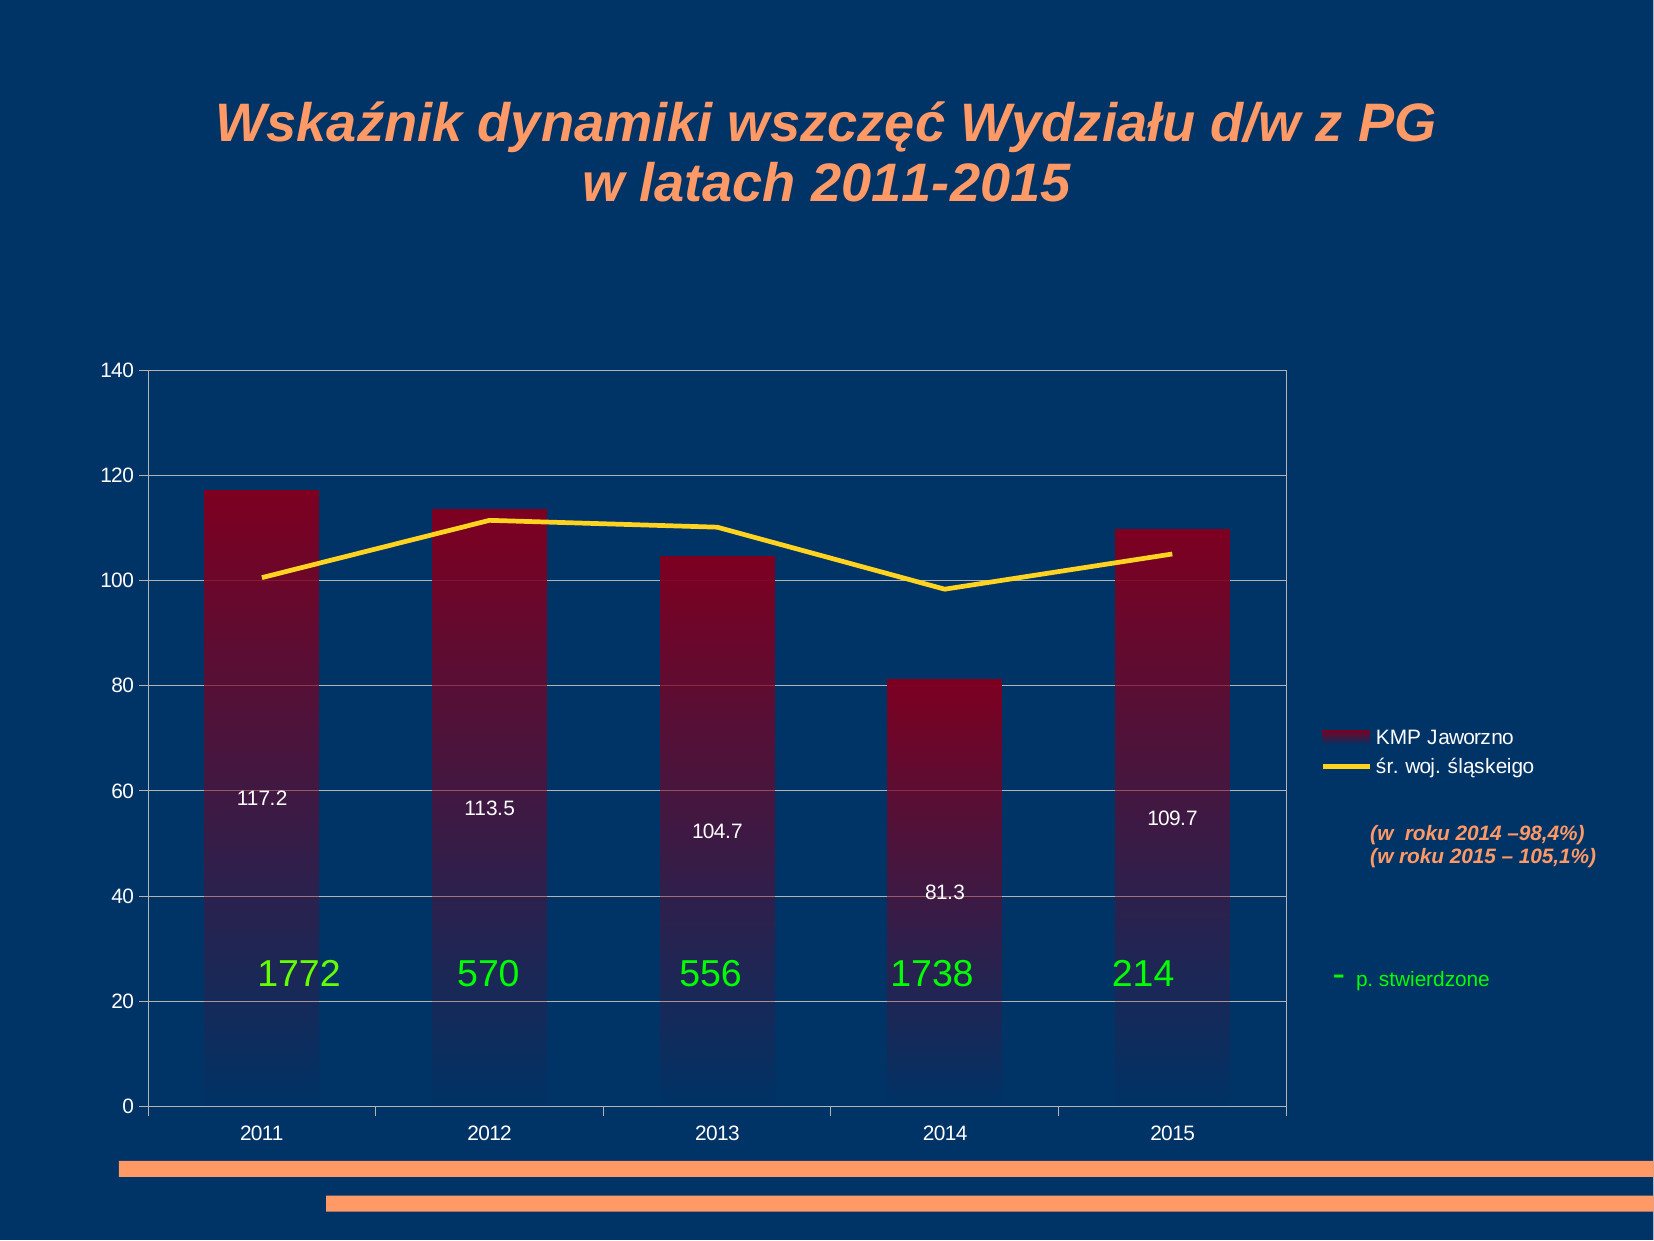

# Wskaźnik dynamiki wszczęć Wydziału d/w z PG w latach 2011-2015
### Chart
| Category | KMP Jaworzno | śr. woj. śląskeigo |
|---|---|---|
| 2011 | 117.2 | 100.6 |
| 2012 | 113.5 | 111.5 |
| 2013 | 104.7 | 110.2 |
| 2014 | 81.3 | 98.4 |
| 2015 | 109.7 | 105.1 |(w roku 2014 –98,4%)
(w roku 2015 – 105,1%)
 1772	 570		 556		 1738		 214		 - p. stwierdzone